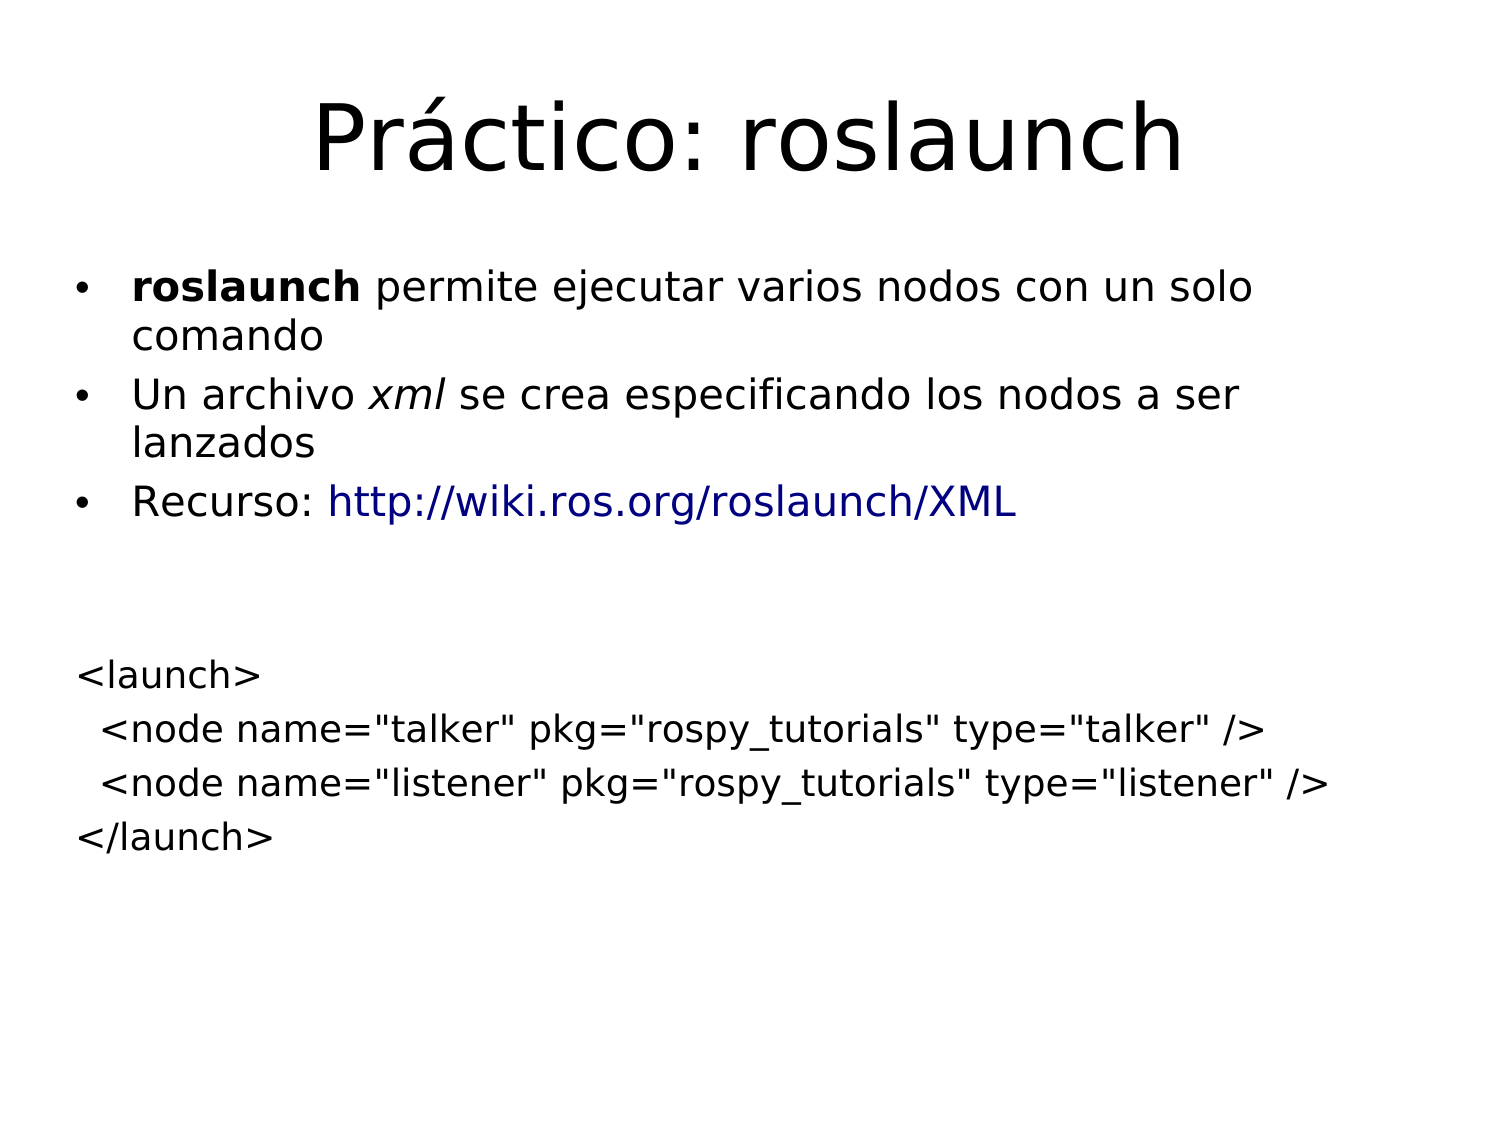

# Práctico: roslaunch
roslaunch permite ejecutar varios nodos con un solo comando
Un archivo xml se crea especificando los nodos a ser lanzados
Recurso: http://wiki.ros.org/roslaunch/XML
<launch>
 <node name="talker" pkg="rospy_tutorials" type="talker" />
 <node name="listener" pkg="rospy_tutorials" type="listener" />
</launch>